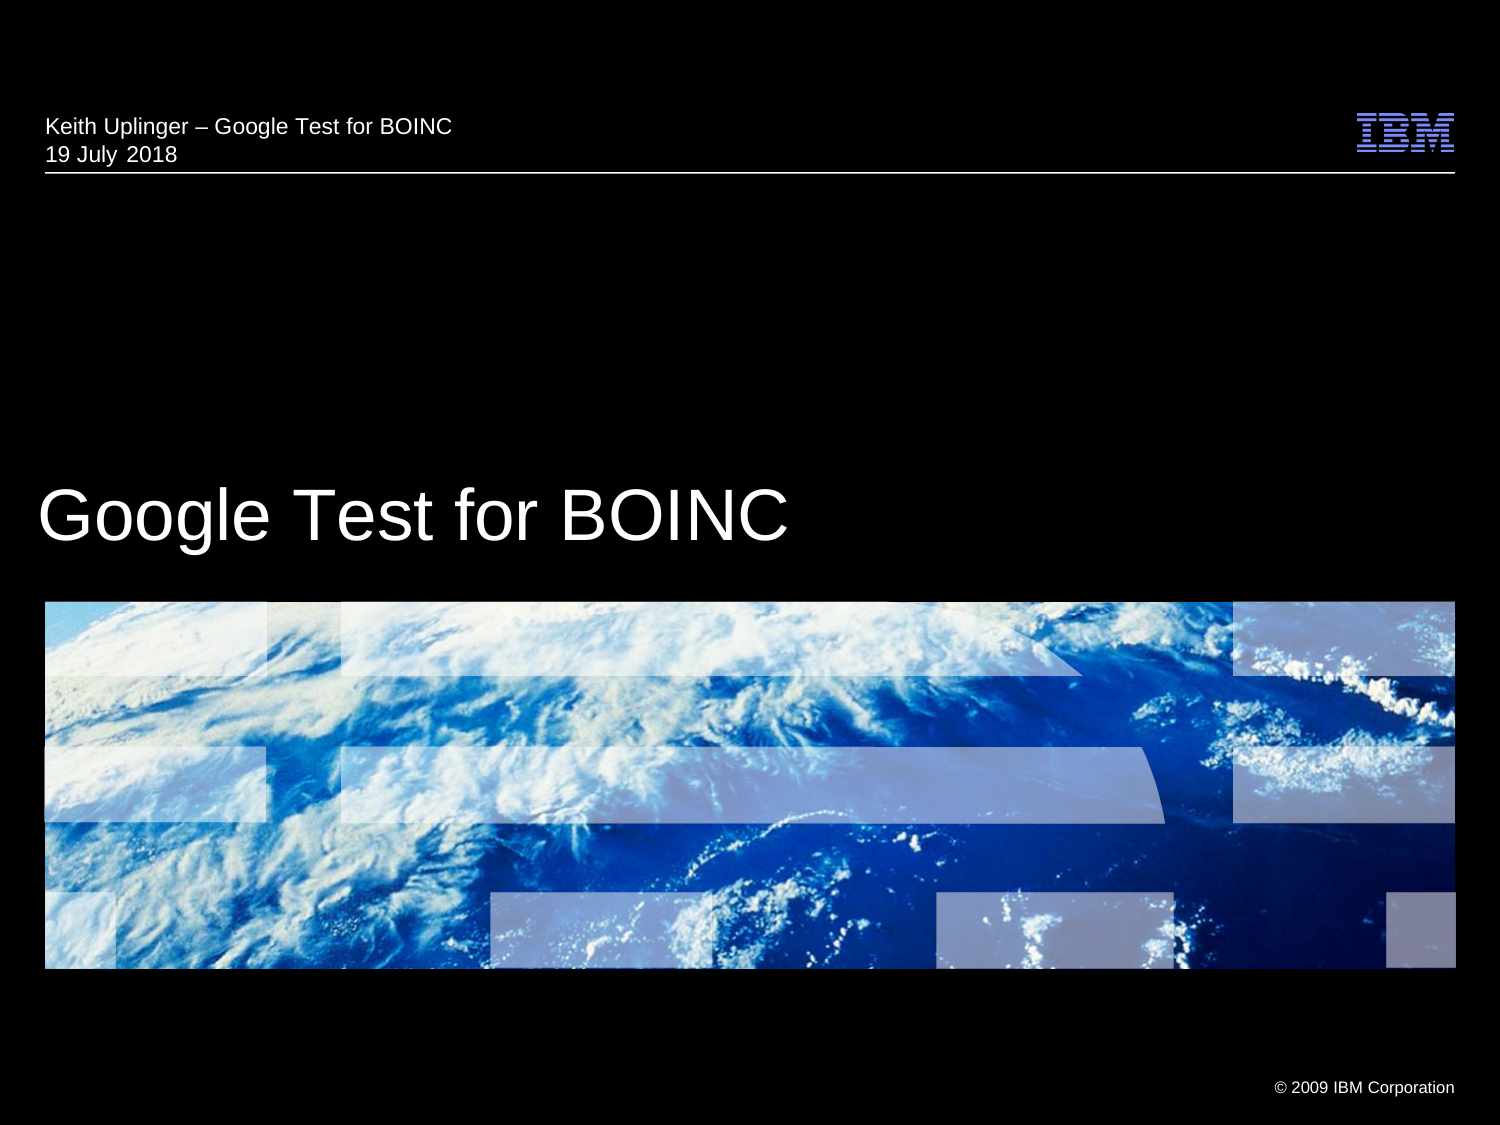

Keith Uplinger – Google Test for BOINC
19 July	 2018
# Google Test for BOINC
1